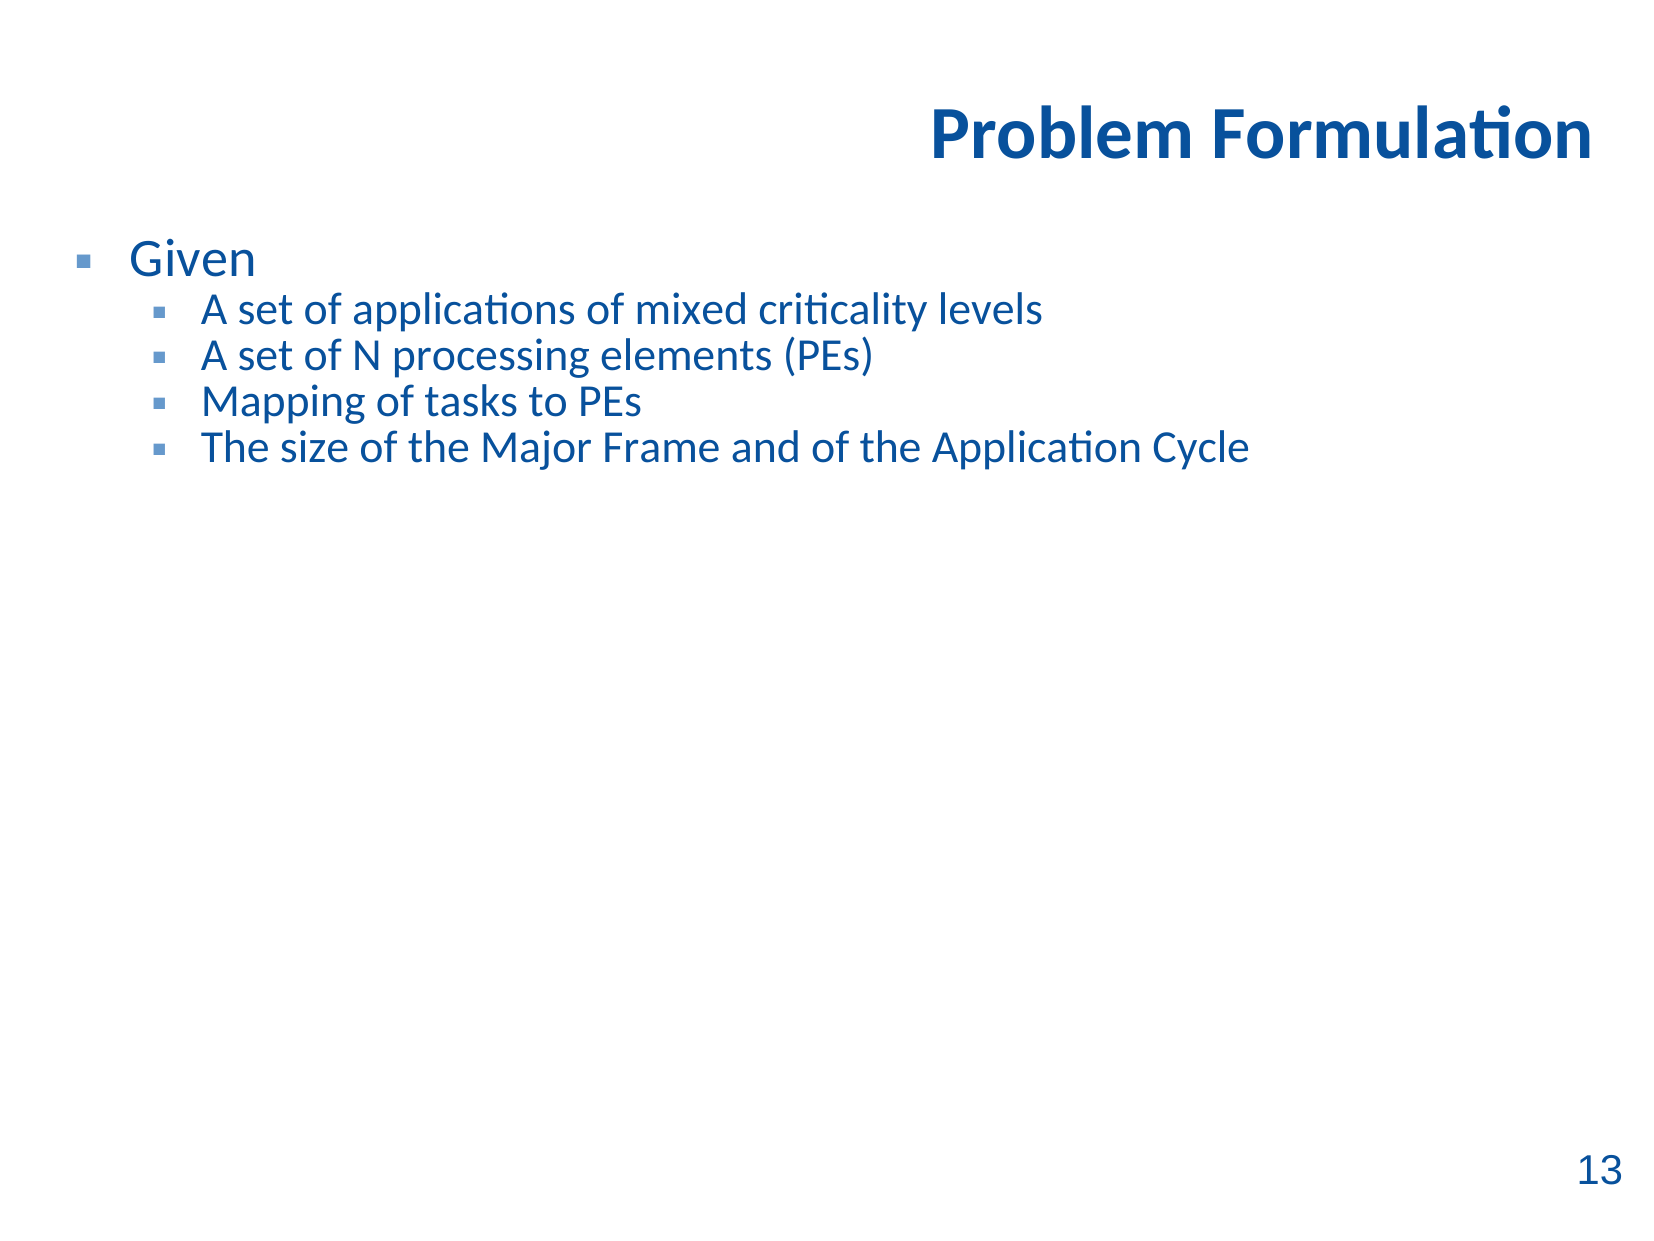

# Problem Formulation
Given
A set of applications of mixed criticality levels
A set of N processing elements (PEs)
Mapping of tasks to PEs
The size of the Major Frame and of the Application Cycle